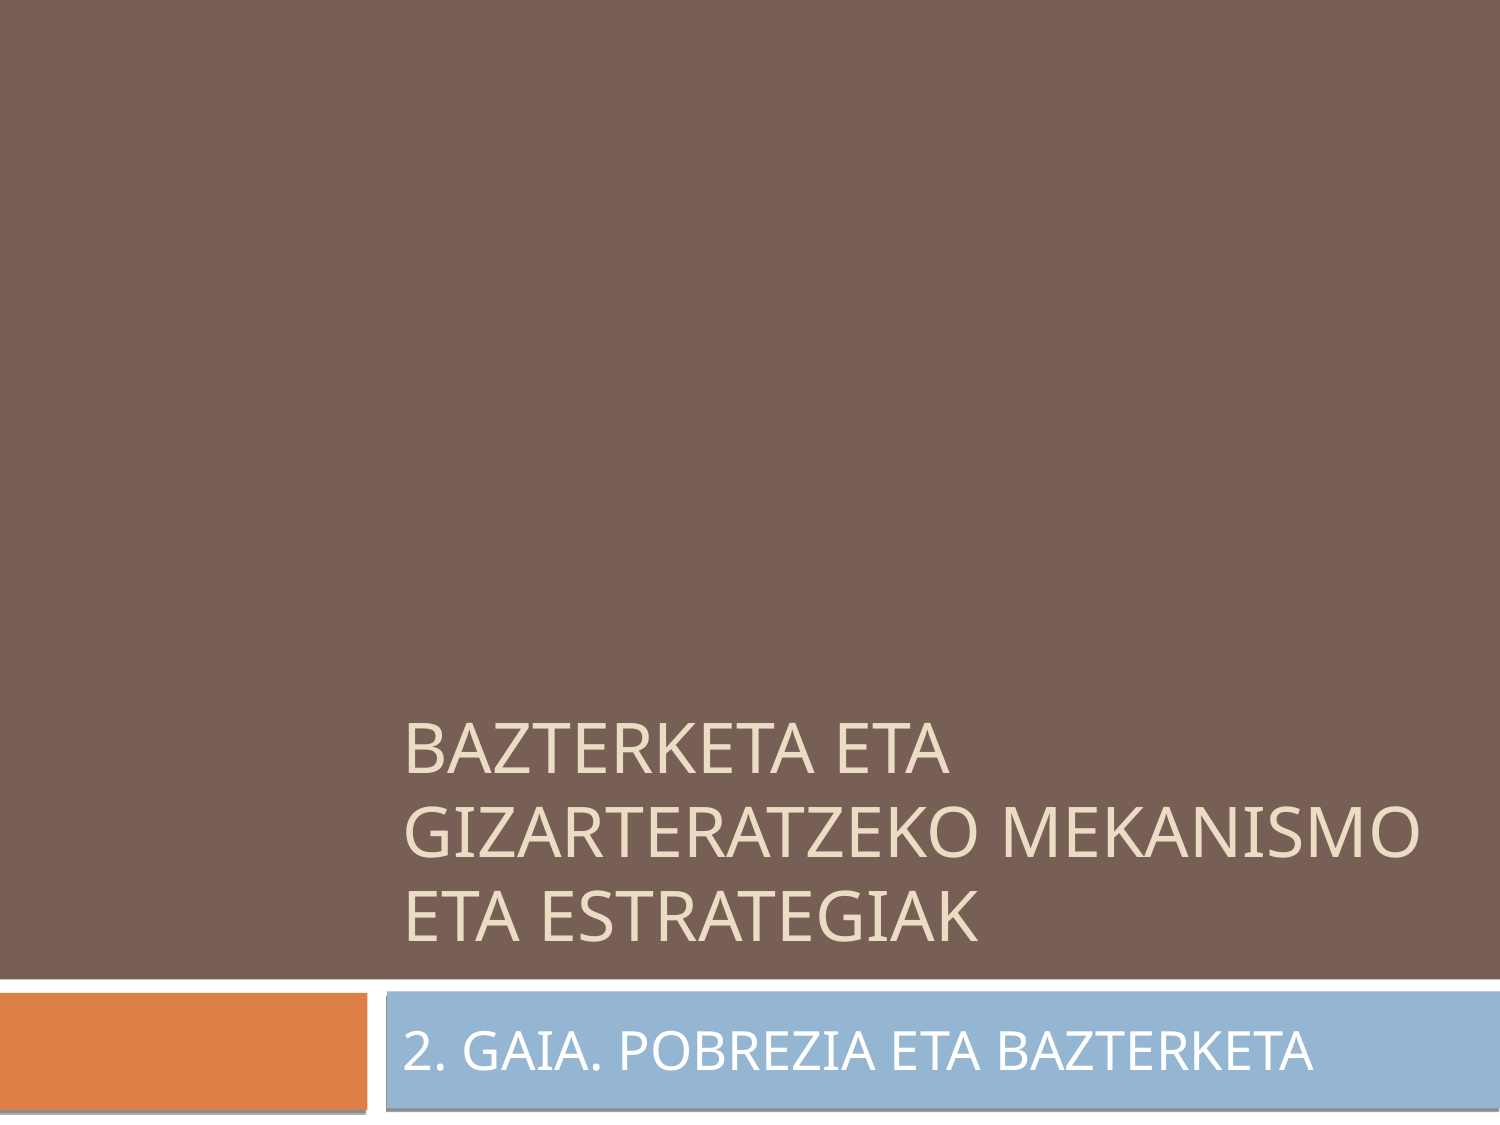

# BAZTERKETA ETA GIZARTERATZEKO MEKANISMO ETA ESTRATEGIAK
2. GAIA. POBREZIA ETA BAZTERKETA